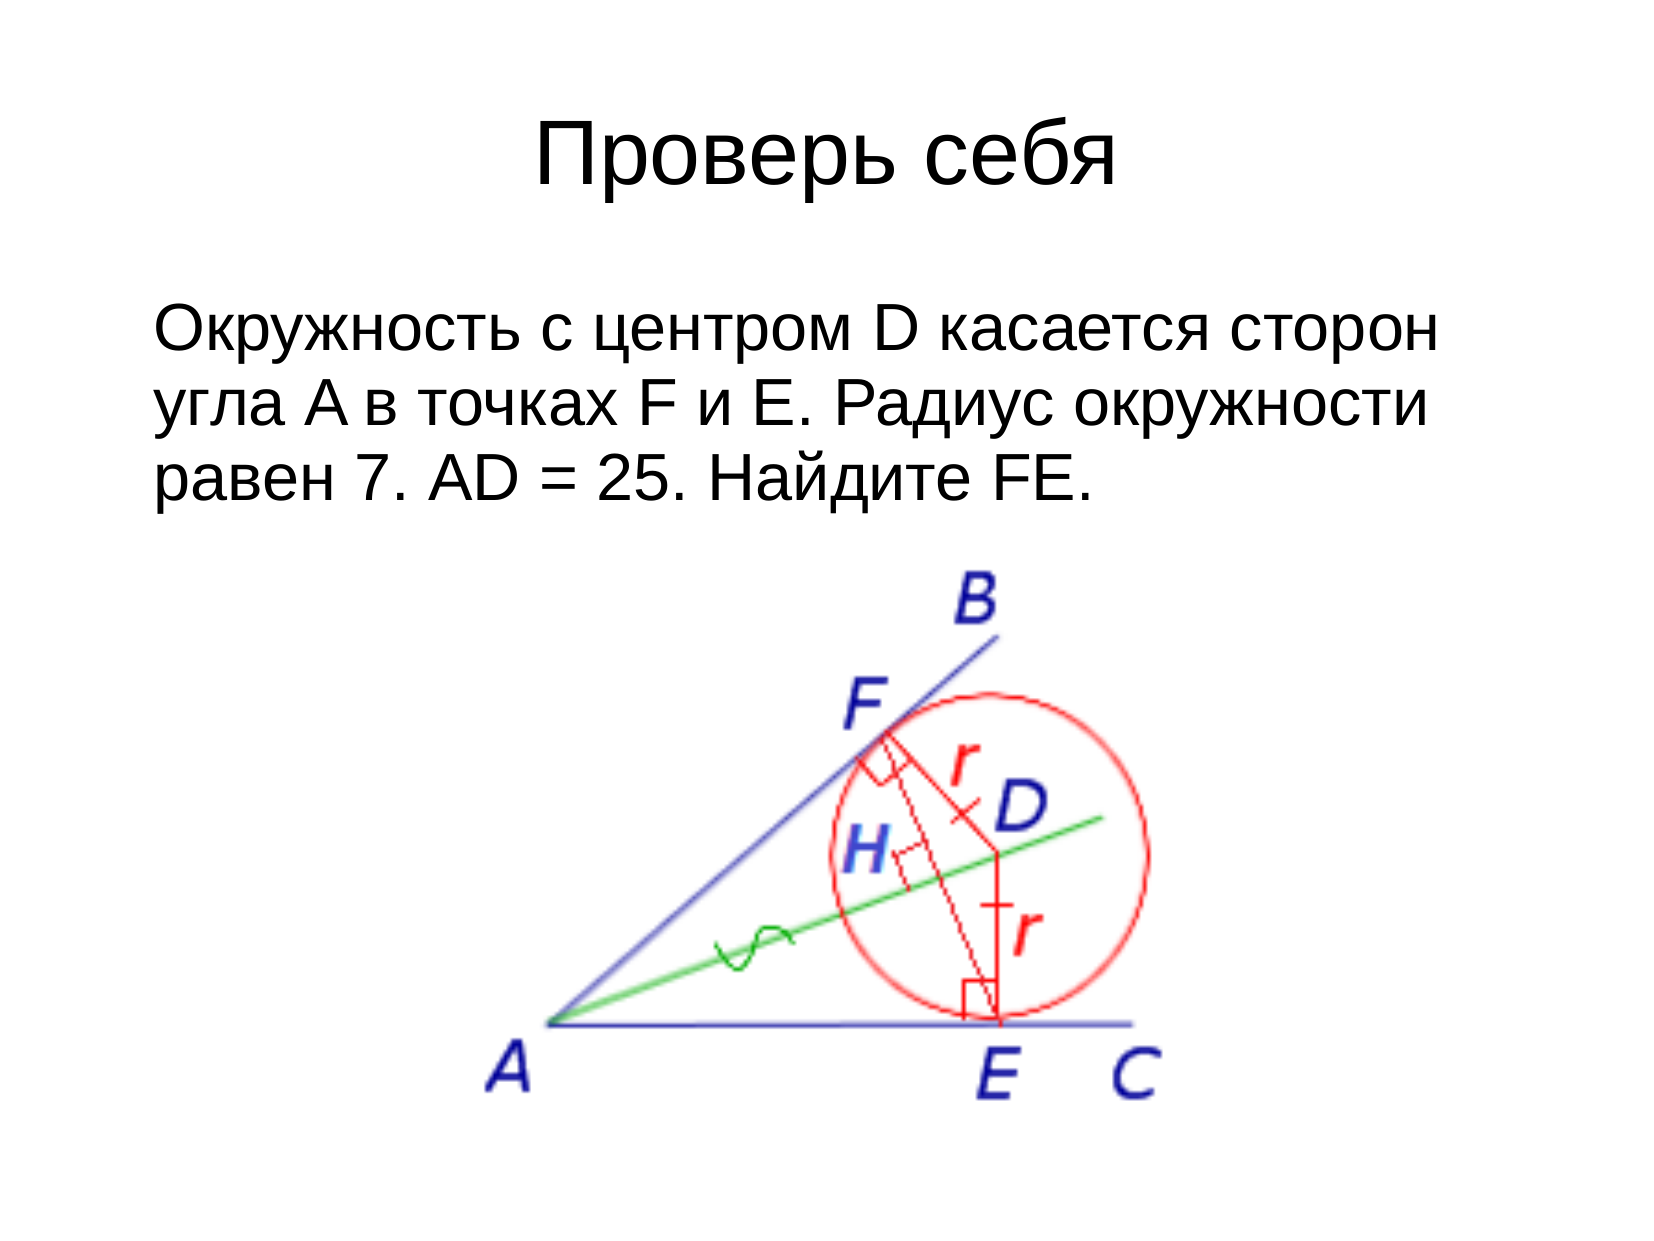

# Проверь себя
Окружность с центром D касается сторон угла A в точках F и E. Радиус окружности равен 7. AD = 25. Найдите FE.